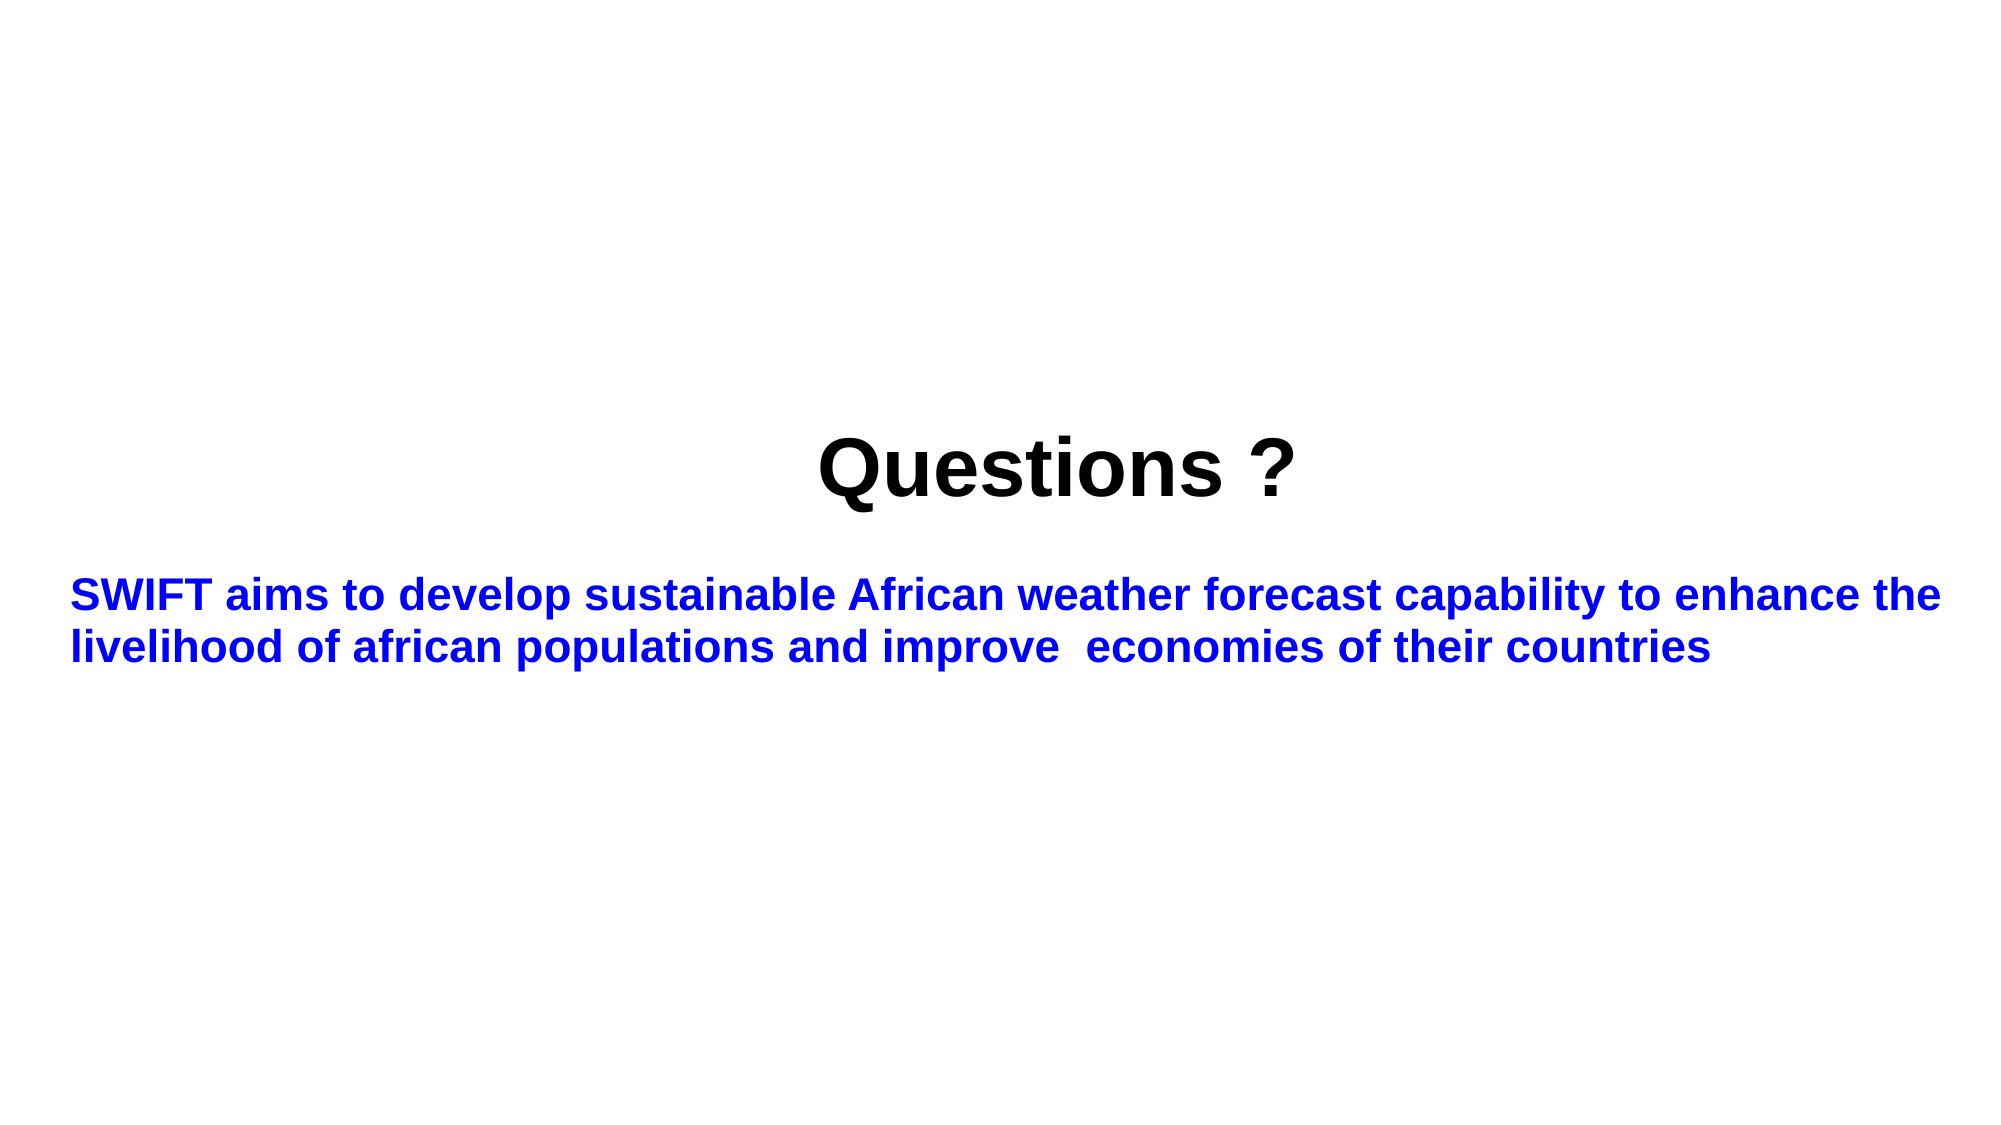

Questions ?
SWIFT aims to develop sustainable African weather forecast capability to enhance the livelihood of african populations and improve economies of their countries